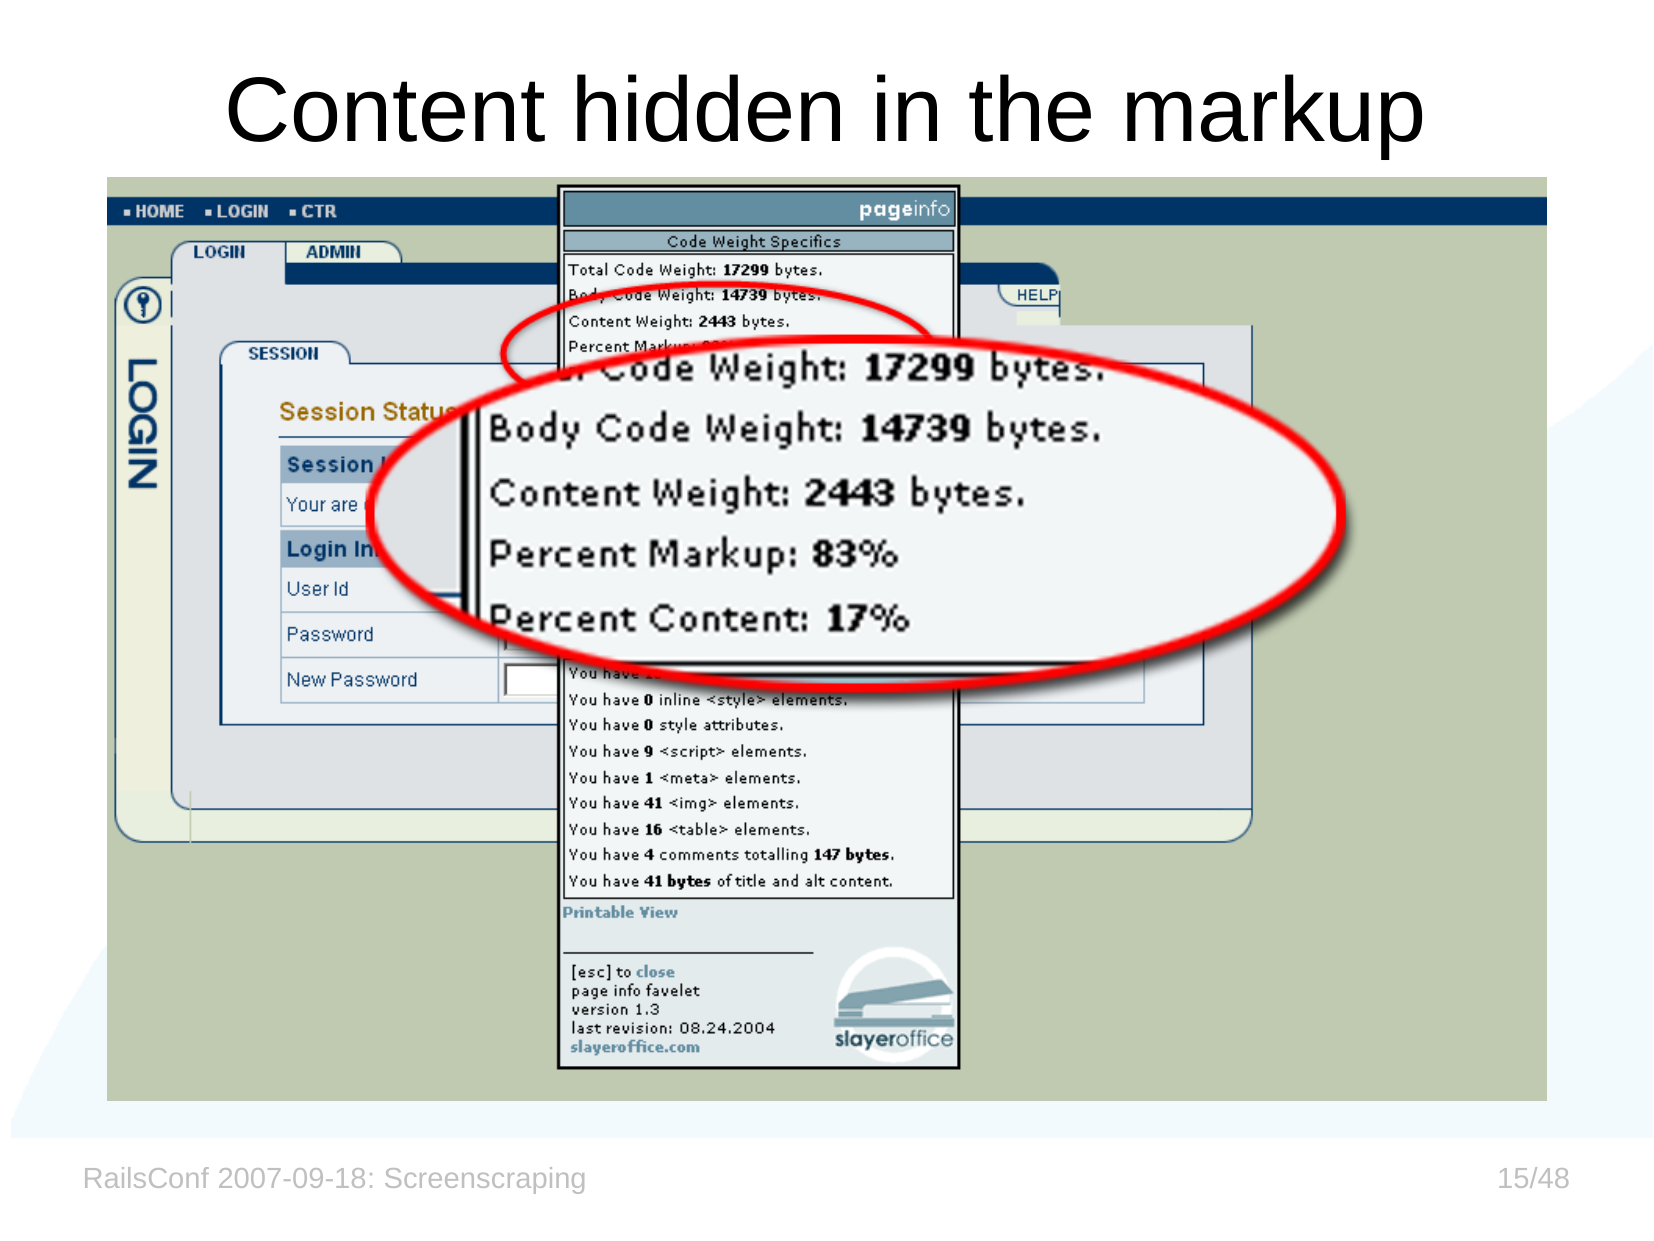

# Content hidden in the markup
2007-09-18
15